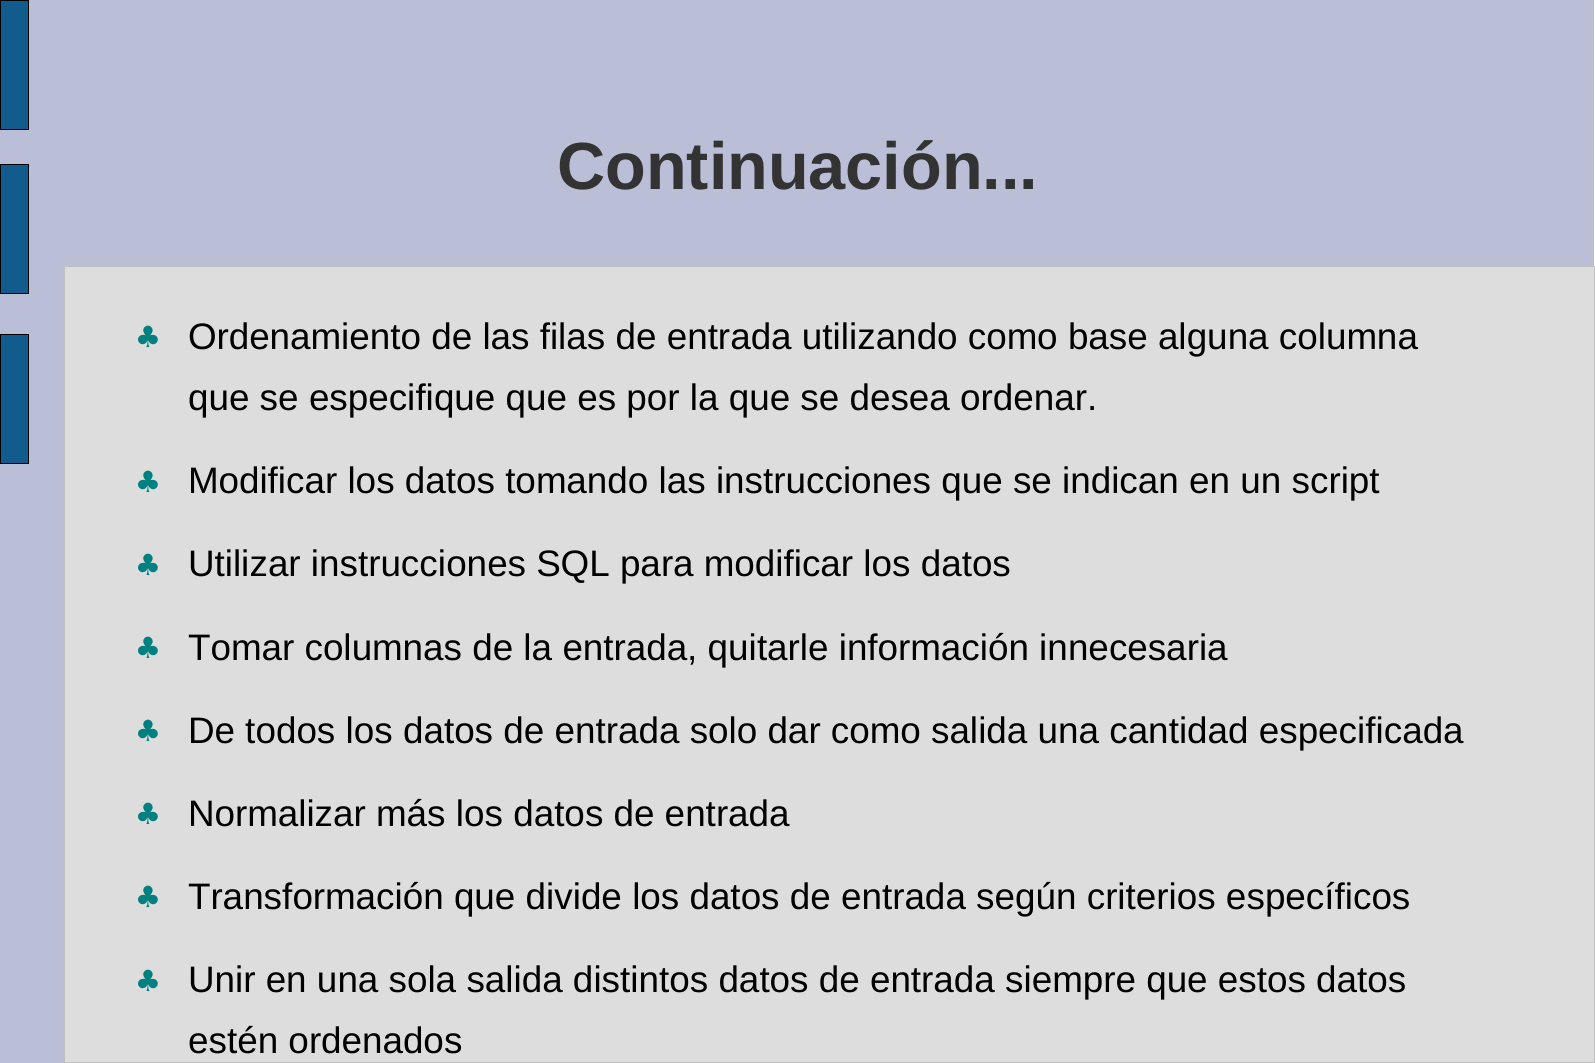

# Continuación...
Ordenamiento de las filas de entrada utilizando como base alguna columna que se especifique que es por la que se desea ordenar.
Modificar los datos tomando las instrucciones que se indican en un script
Utilizar instrucciones SQL para modificar los datos
Tomar columnas de la entrada, quitarle información innecesaria
De todos los datos de entrada solo dar como salida una cantidad especificada
Normalizar más los datos de entrada
Transformación que divide los datos de entrada según criterios específicos
Unir en una sola salida distintos datos de entrada siempre que estos datos estén ordenados